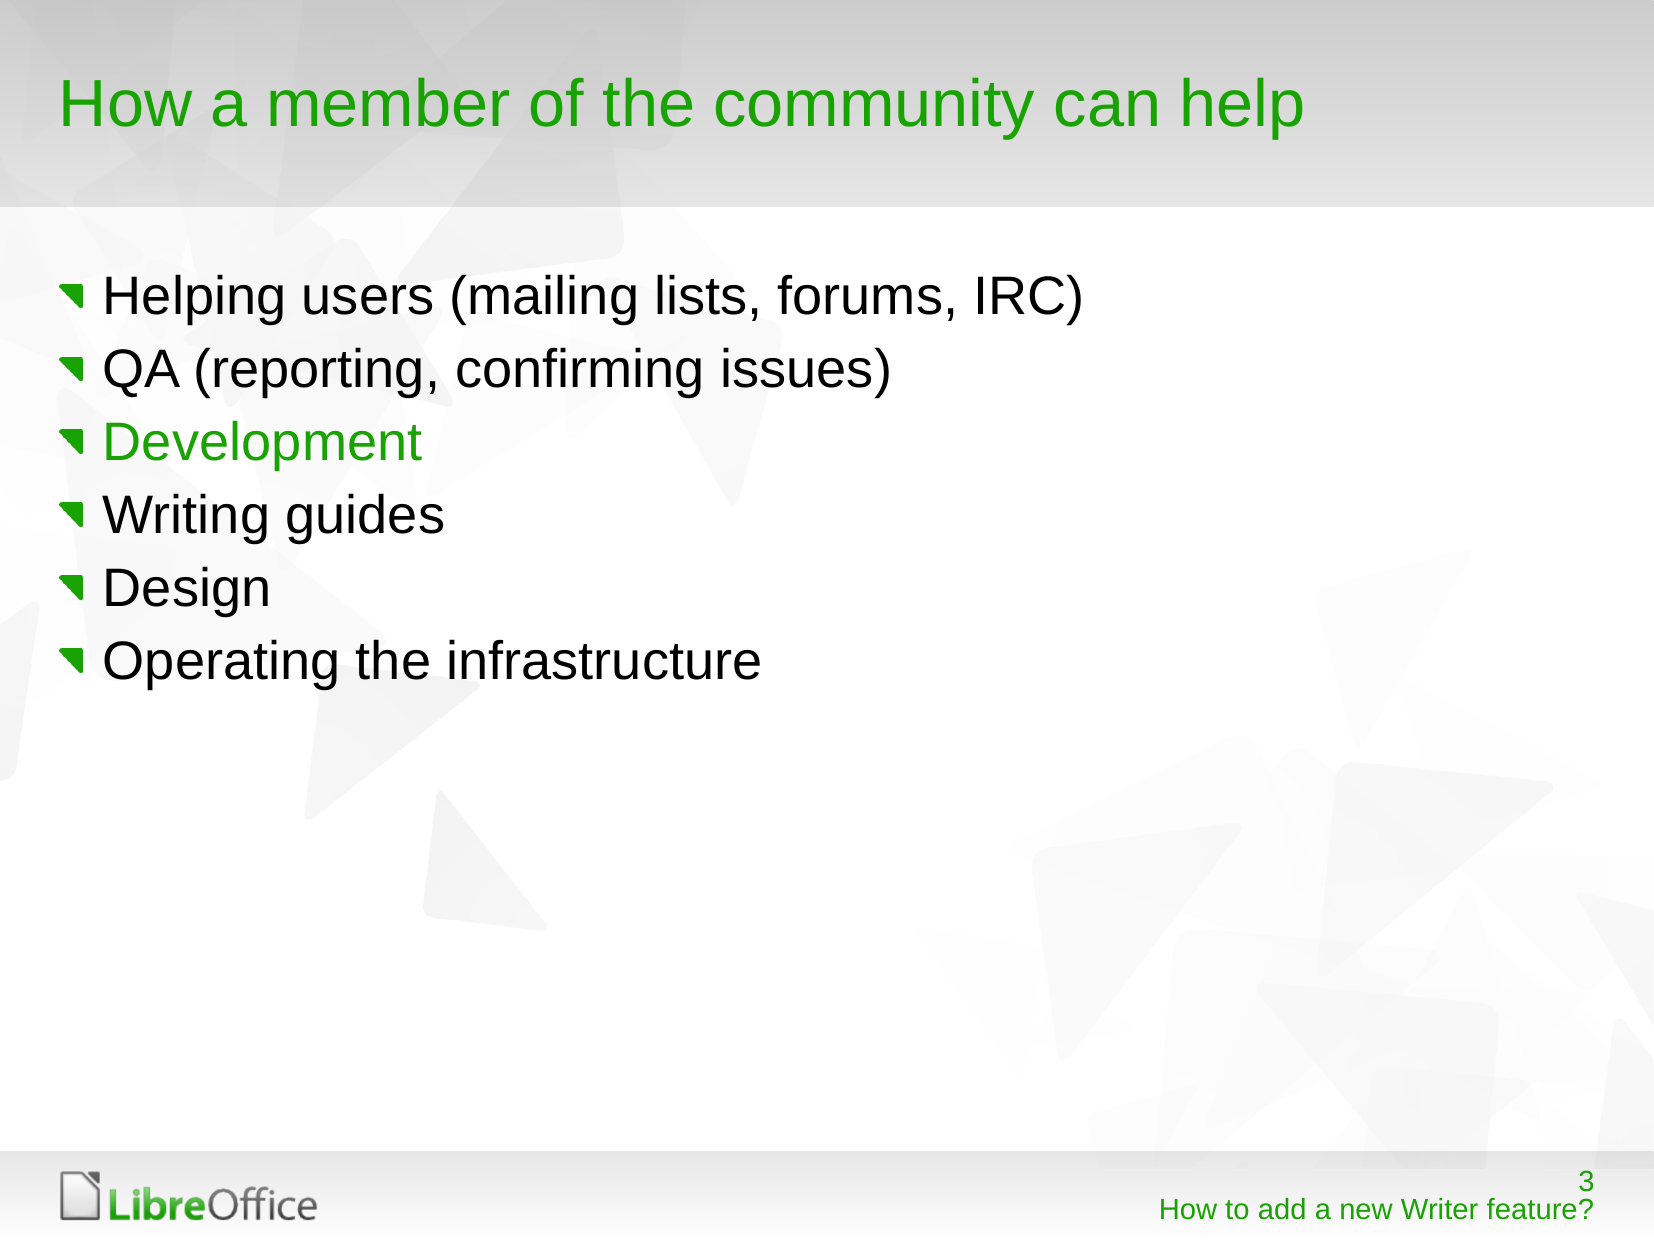

# How a member of the community can help
Helping users (mailing lists, forums, IRC)
QA (reporting, confirming issues)
Development
Writing guides
Design
Operating the infrastructure
3
How to add a new Writer feature?